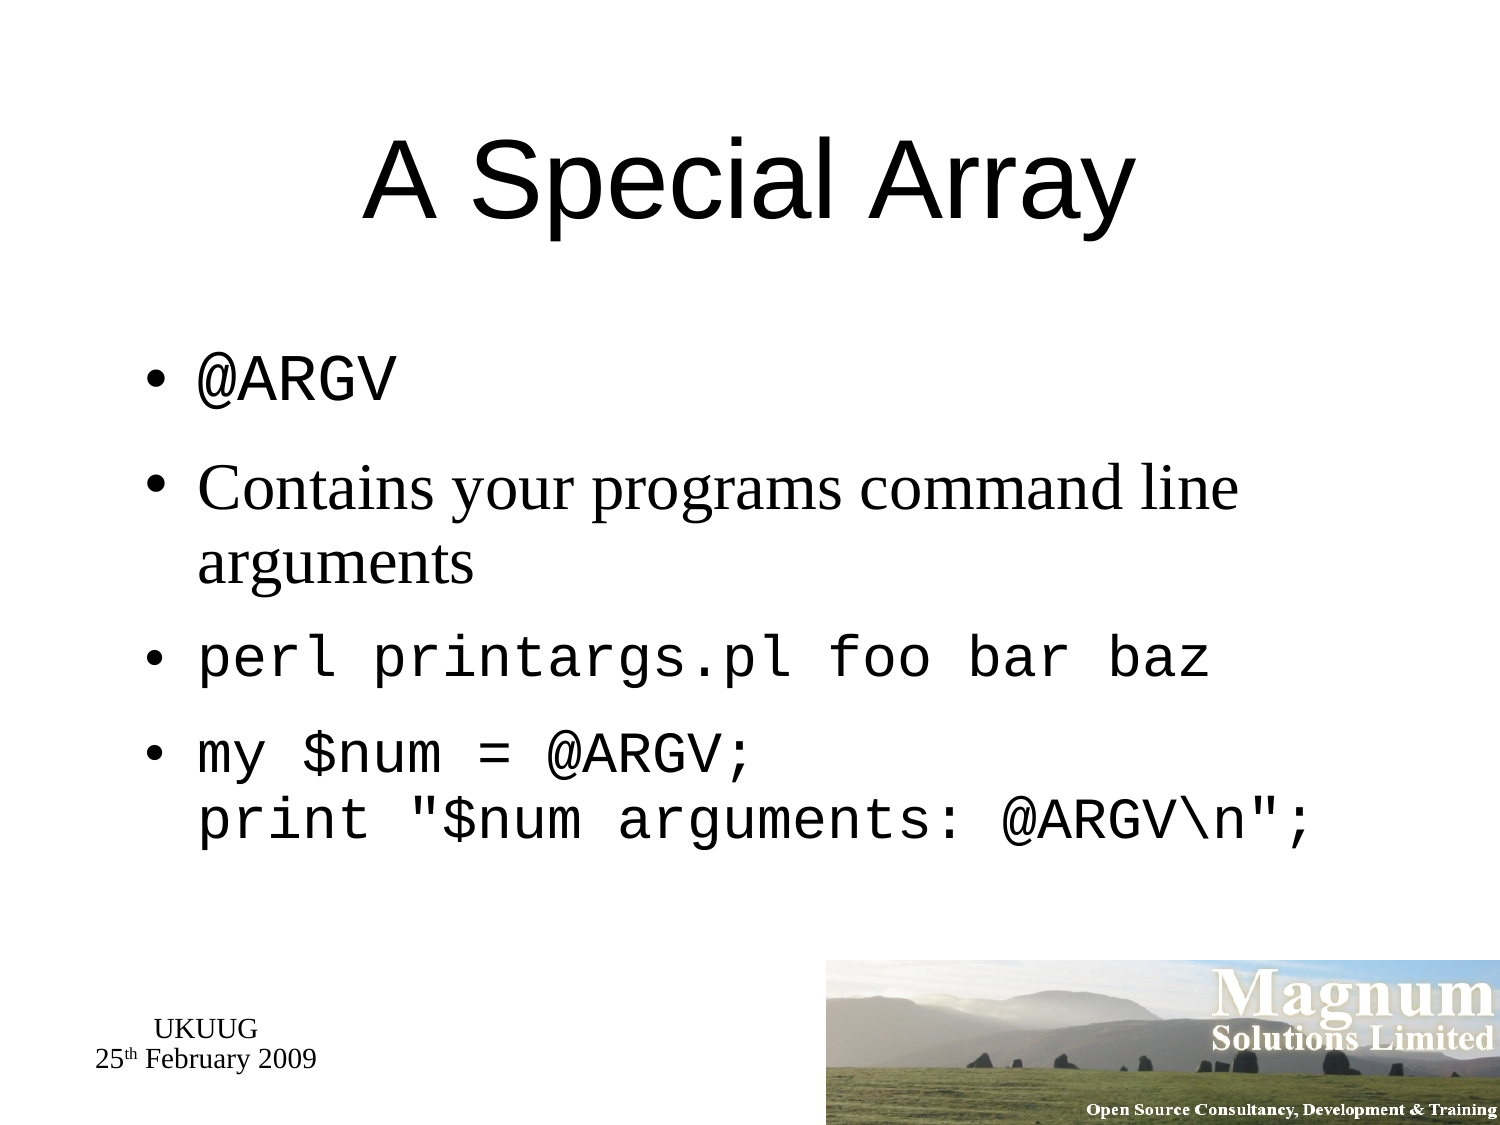

# A Special Array
@ARGV
Contains your programs command line arguments
perl printargs.pl foo bar baz
my $num = @ARGV;
print "$num arguments: @ARGV\n";
41